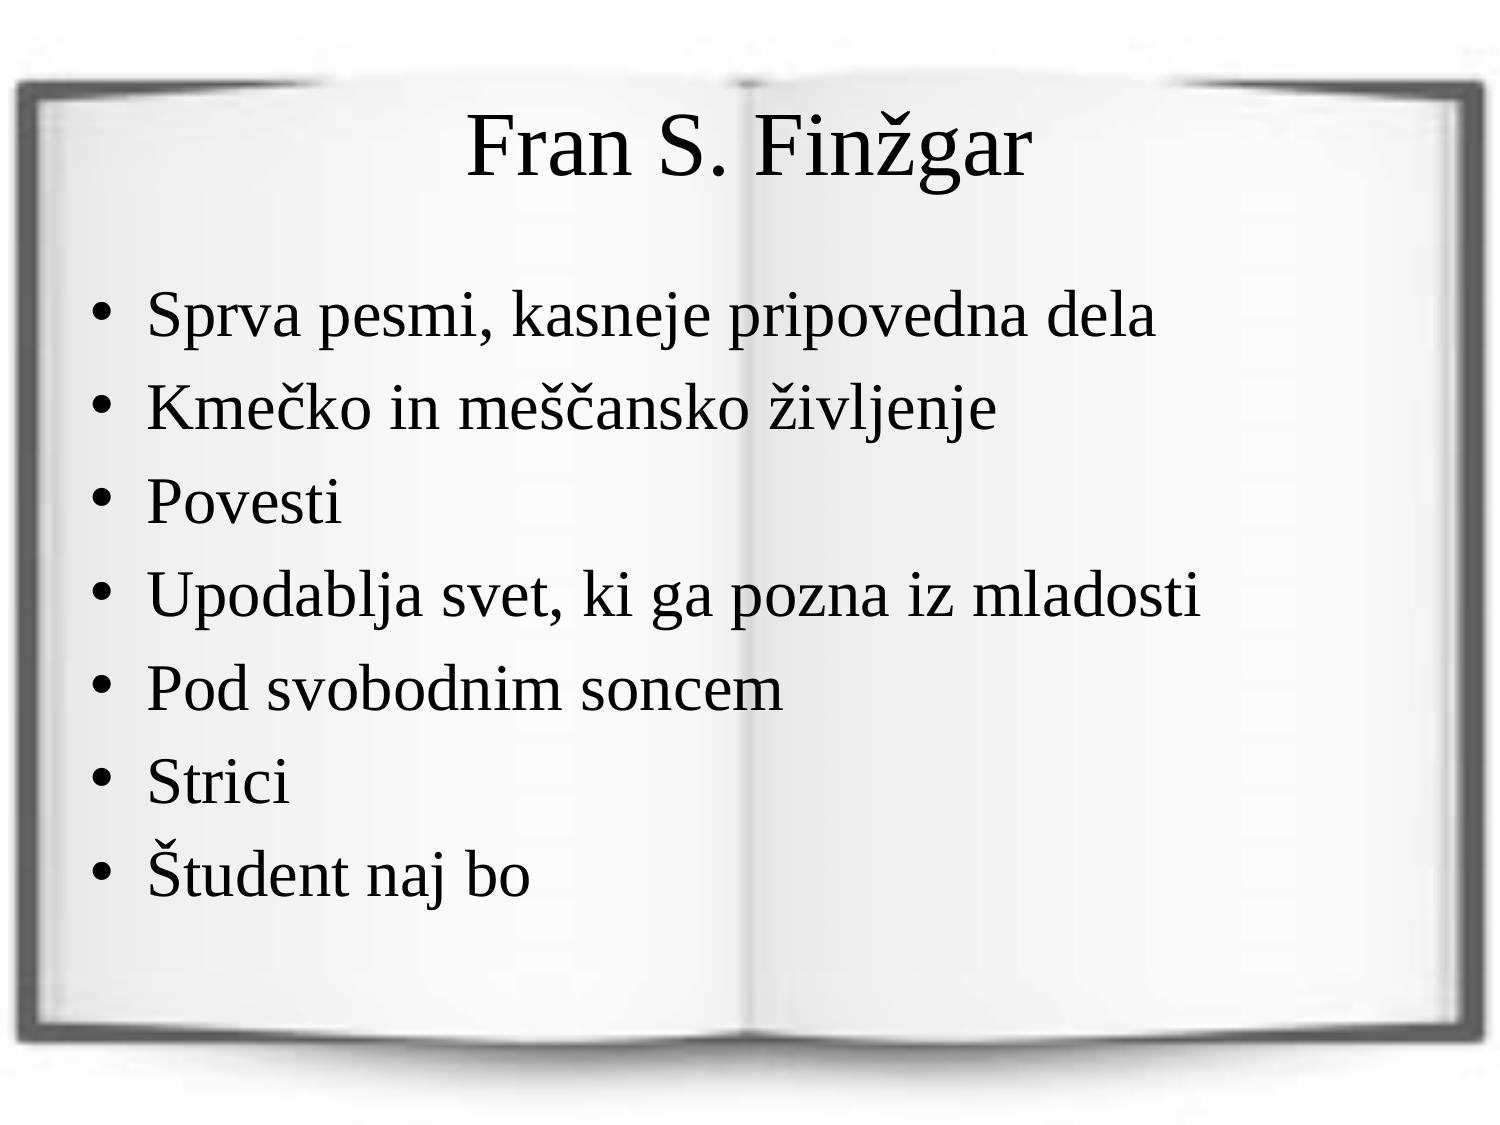

# Fran S. Finžgar
Sprva pesmi, kasneje pripovedna dela
Kmečko in meščansko življenje
Povesti
Upodablja svet, ki ga pozna iz mladosti
Pod svobodnim soncem
Strici
Študent naj bo